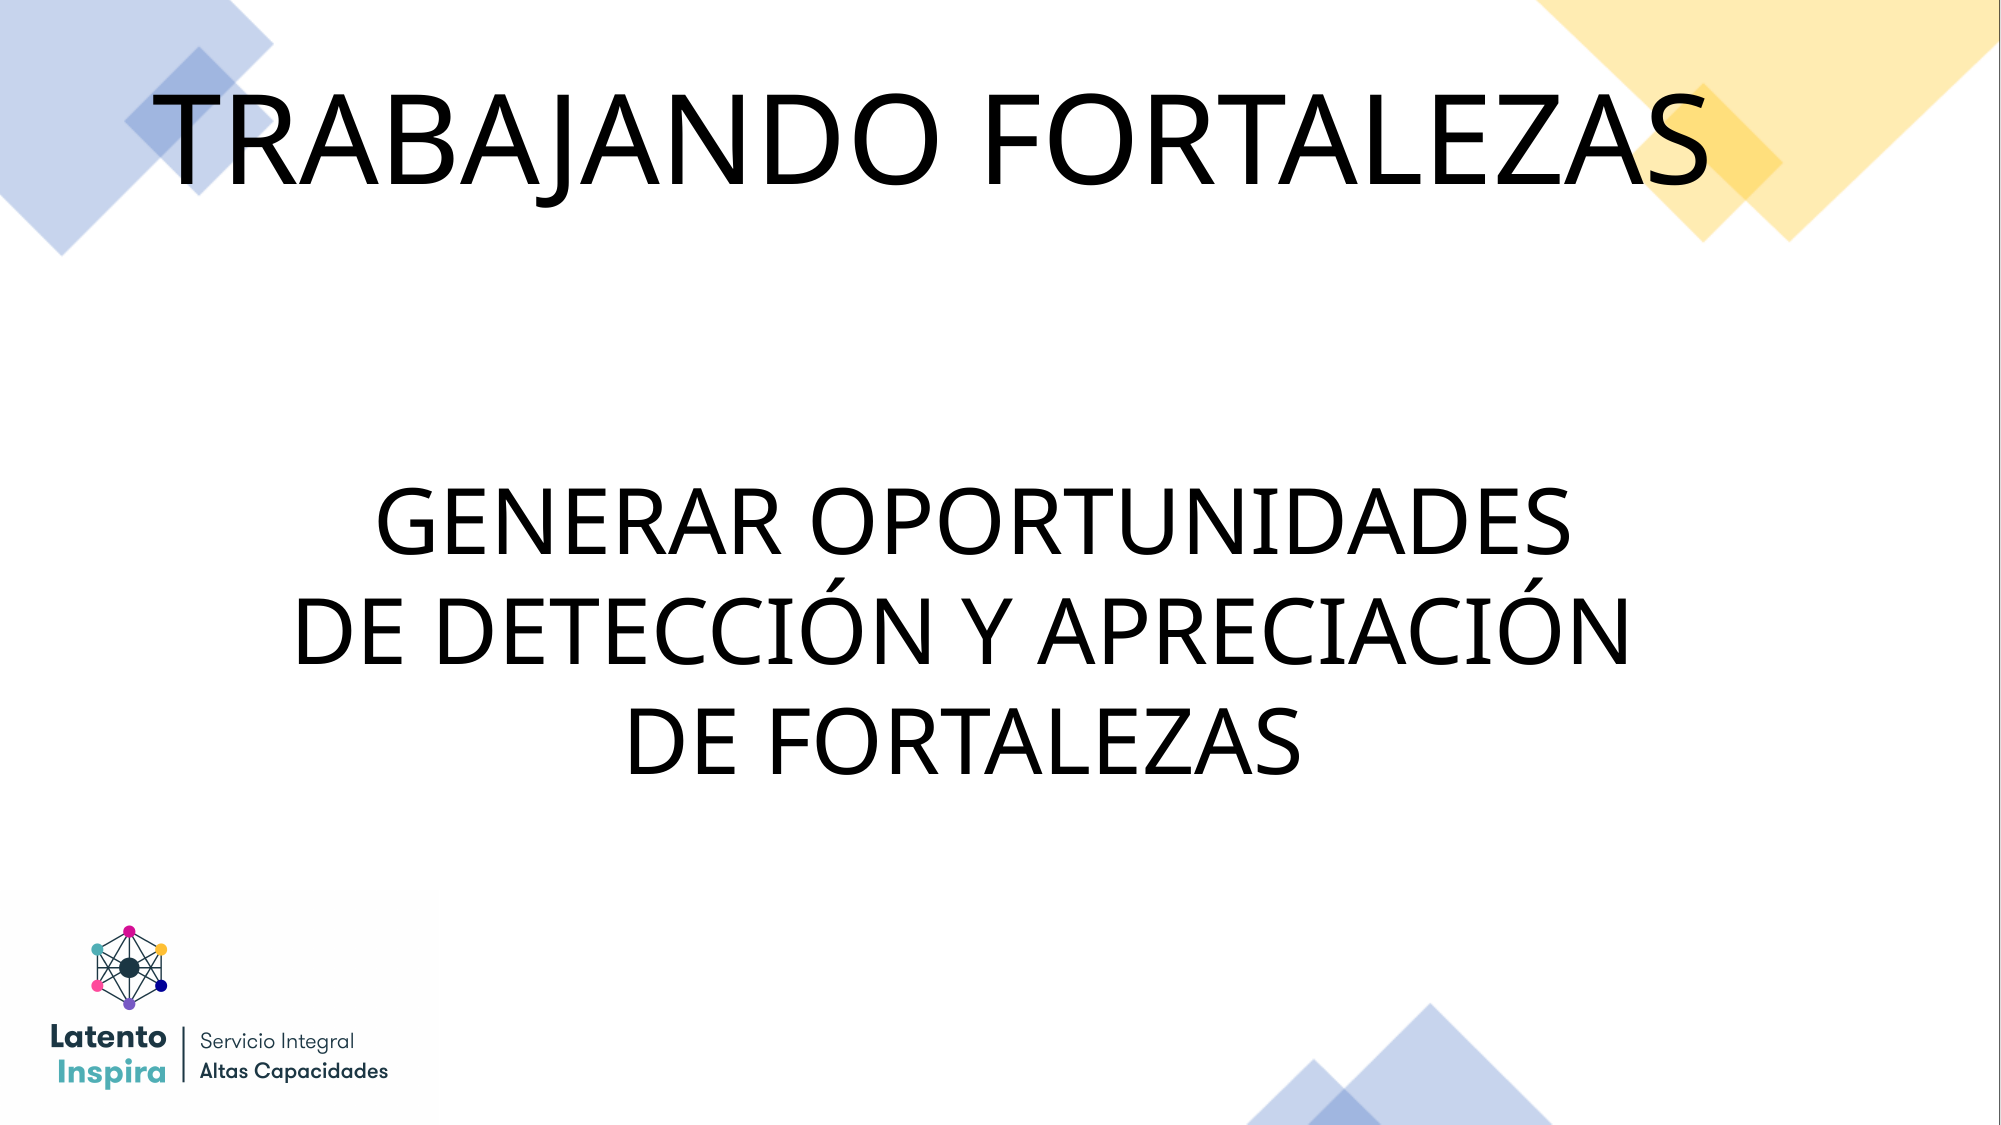

TRABAJANDO FORTALEZAS
 GENERAR OPORTUNIDADES
DE DETECCIÓN Y APRECIACIÓN
DE FORTALEZAS